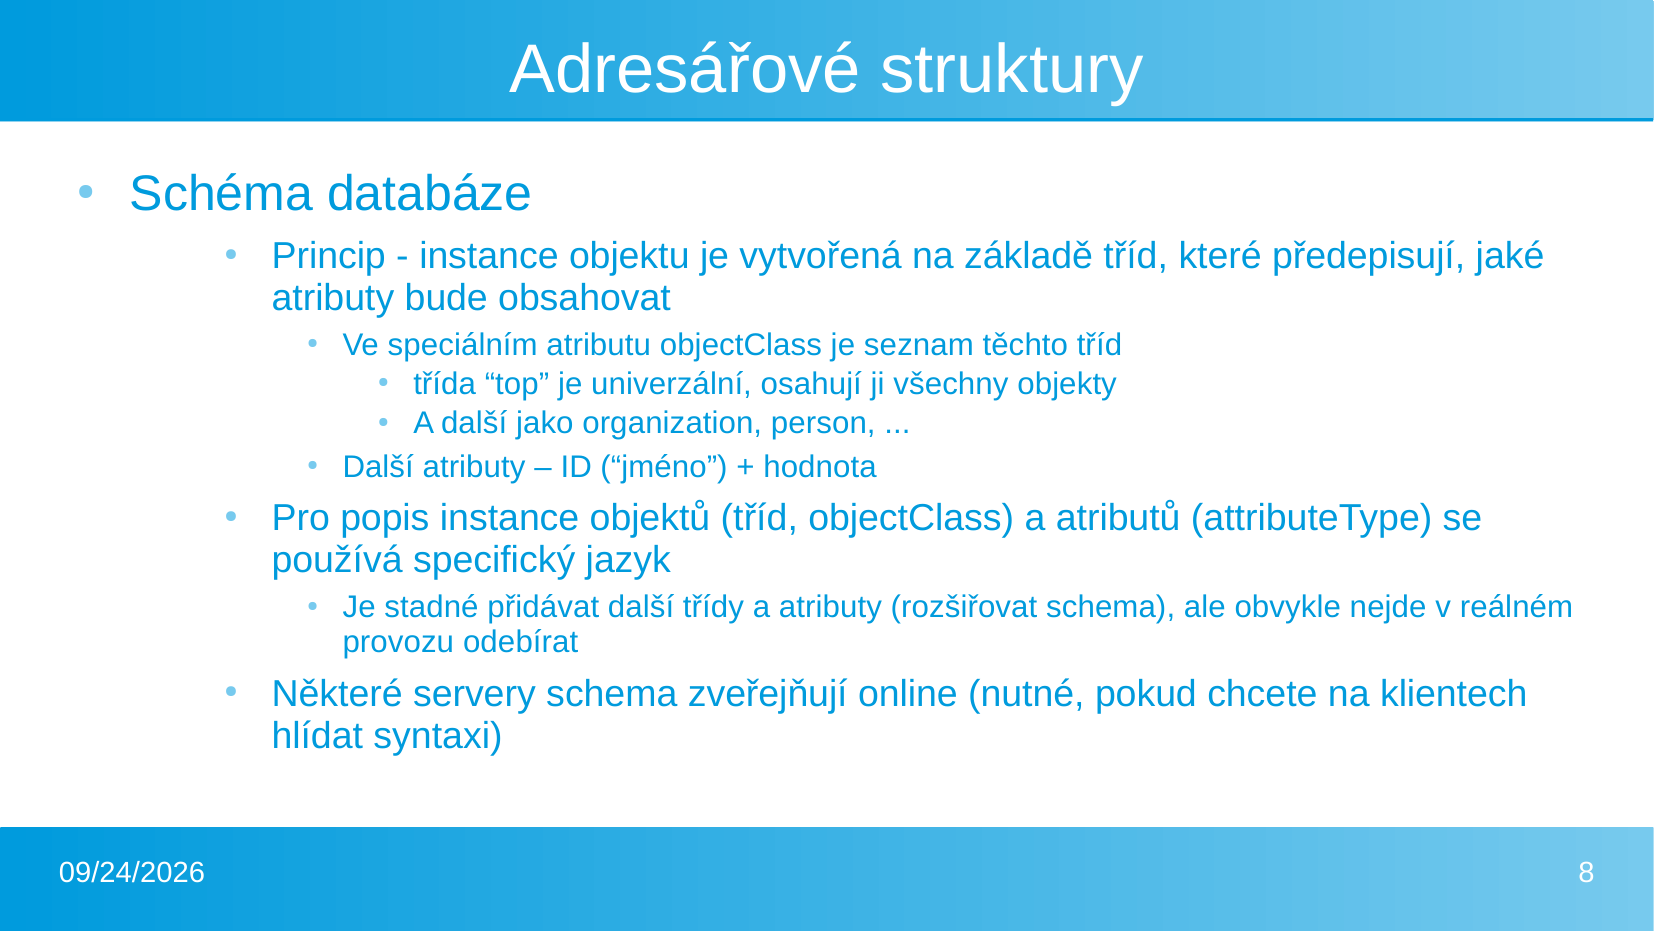

# Adresářové struktury
Schéma databáze
Princip - instance objektu je vytvořená na základě tříd, které předepisují, jaké atributy bude obsahovat
Ve speciálním atributu objectClass je seznam těchto tříd
třída “top” je univerzální, osahují ji všechny objekty
A další jako organization, person, ...
Další atributy – ID (“jméno”) + hodnota
Pro popis instance objektů (tříd, objectClass) a atributů (attributeType) se používá specifický jazyk
Je stadné přidávat další třídy a atributy (rozšiřovat schema), ale obvykle nejde v reálném provozu odebírat
Některé servery schema zveřejňují online (nutné, pokud chcete na klientech hlídat syntaxi)
8